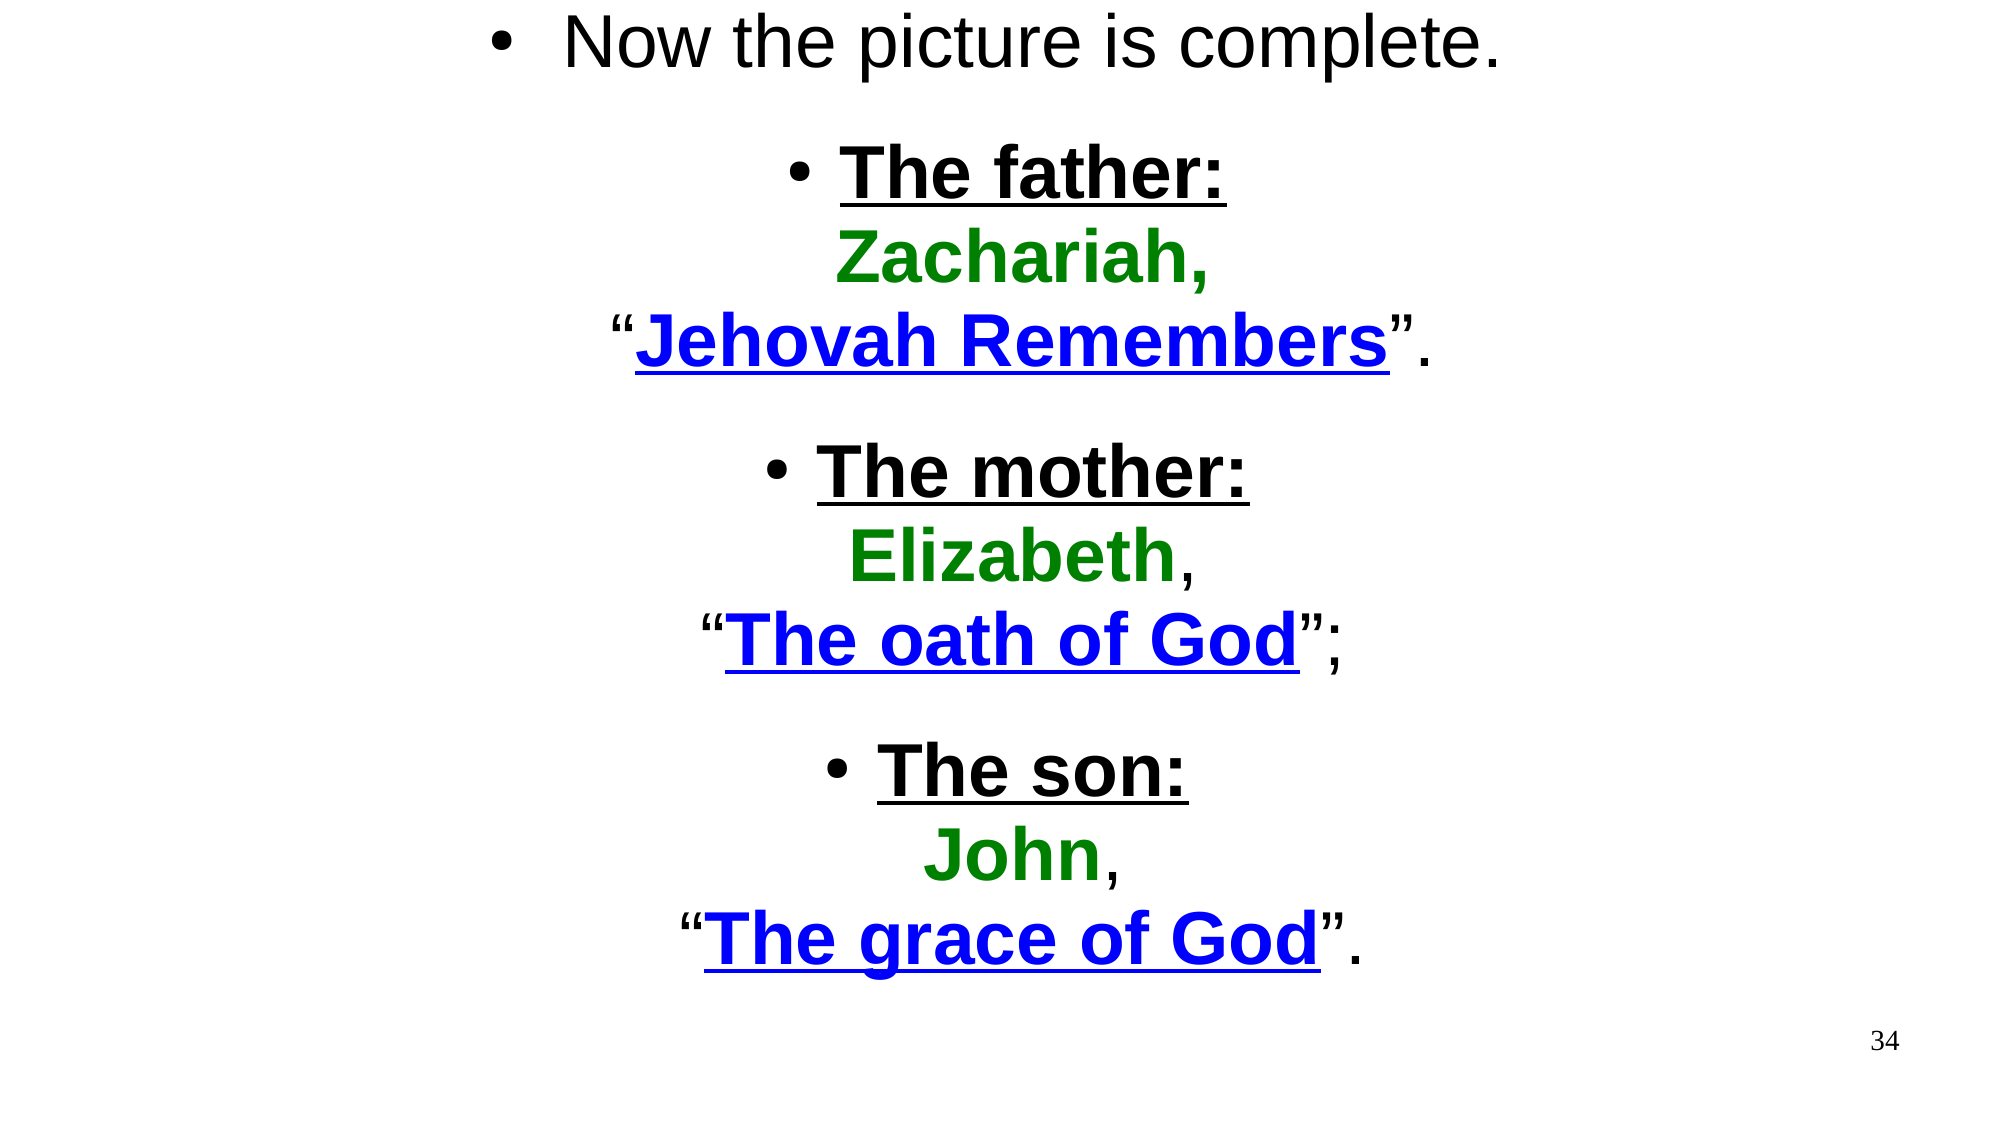

# Now the picture is complete.
The father:
Zachariah,
“Jehovah Remembers”.
The mother:
Elizabeth,
“The oath of God”;
The son:
John,
“The grace of God”.
34